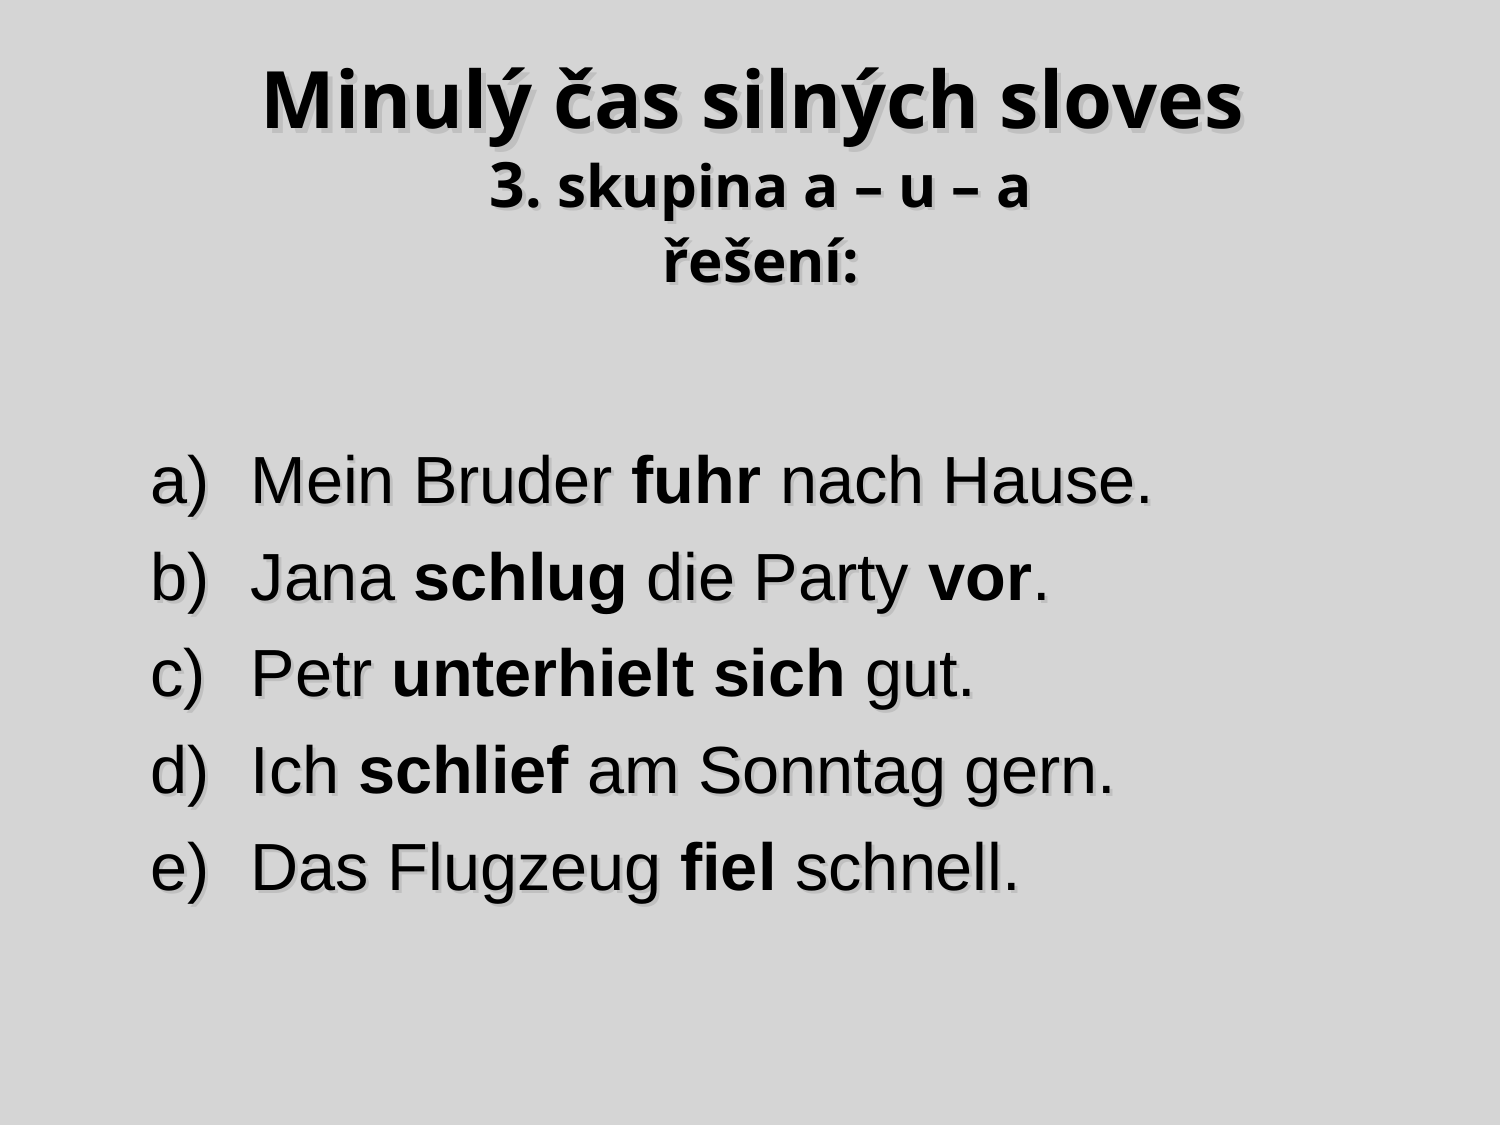

# Minulý čas silných sloves 3. skupina a – u – a řešení:
Mein Bruder fuhr nach Hause.
Jana schlug die Party vor.
Petr unterhielt sich gut.
Ich schlief am Sonntag gern.
Das Flugzeug fiel schnell.